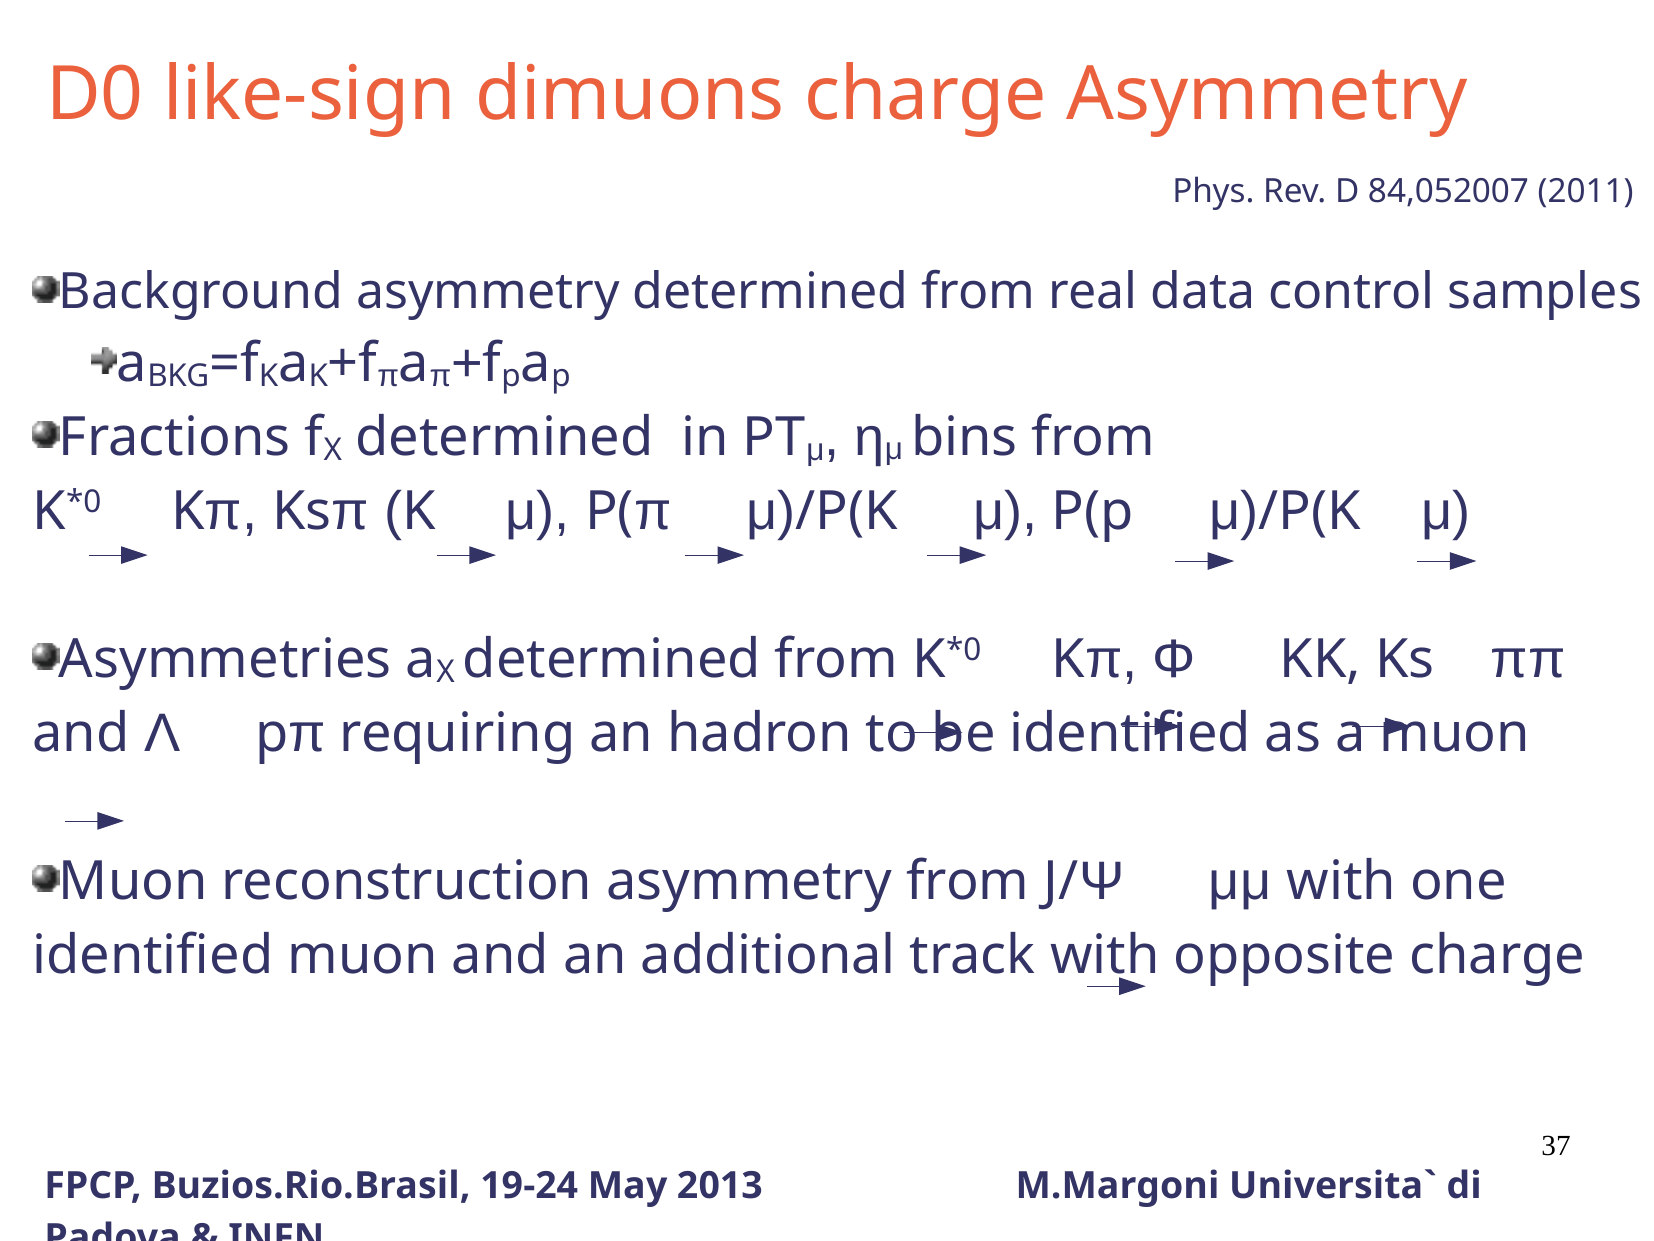

D0 like-sign dimuons charge Asymmetry
Phys. Rev. D 84,052007 (2011)
Background asymmetry determined from real data control samples
aBKG=fKaK+fπaπ+fpap
Fractions fX determined in PTμ, ημ bins from
K*0 Kπ, Ksπ (K μ), P(π μ)/P(K μ), P(p μ)/P(K μ)
Asymmetries aX determined from K*0 Kπ, Φ KK, Ks ππ and Λ pπ requiring an hadron to be identified as a muon
Muon reconstruction asymmetry from J/Ψ μμ with one identified muon and an additional track with opposite charge
37
FPCP, Buzios.Rio.Brasil, 19-24 May 2013 M.Margoni Universita` di Padova & INFN